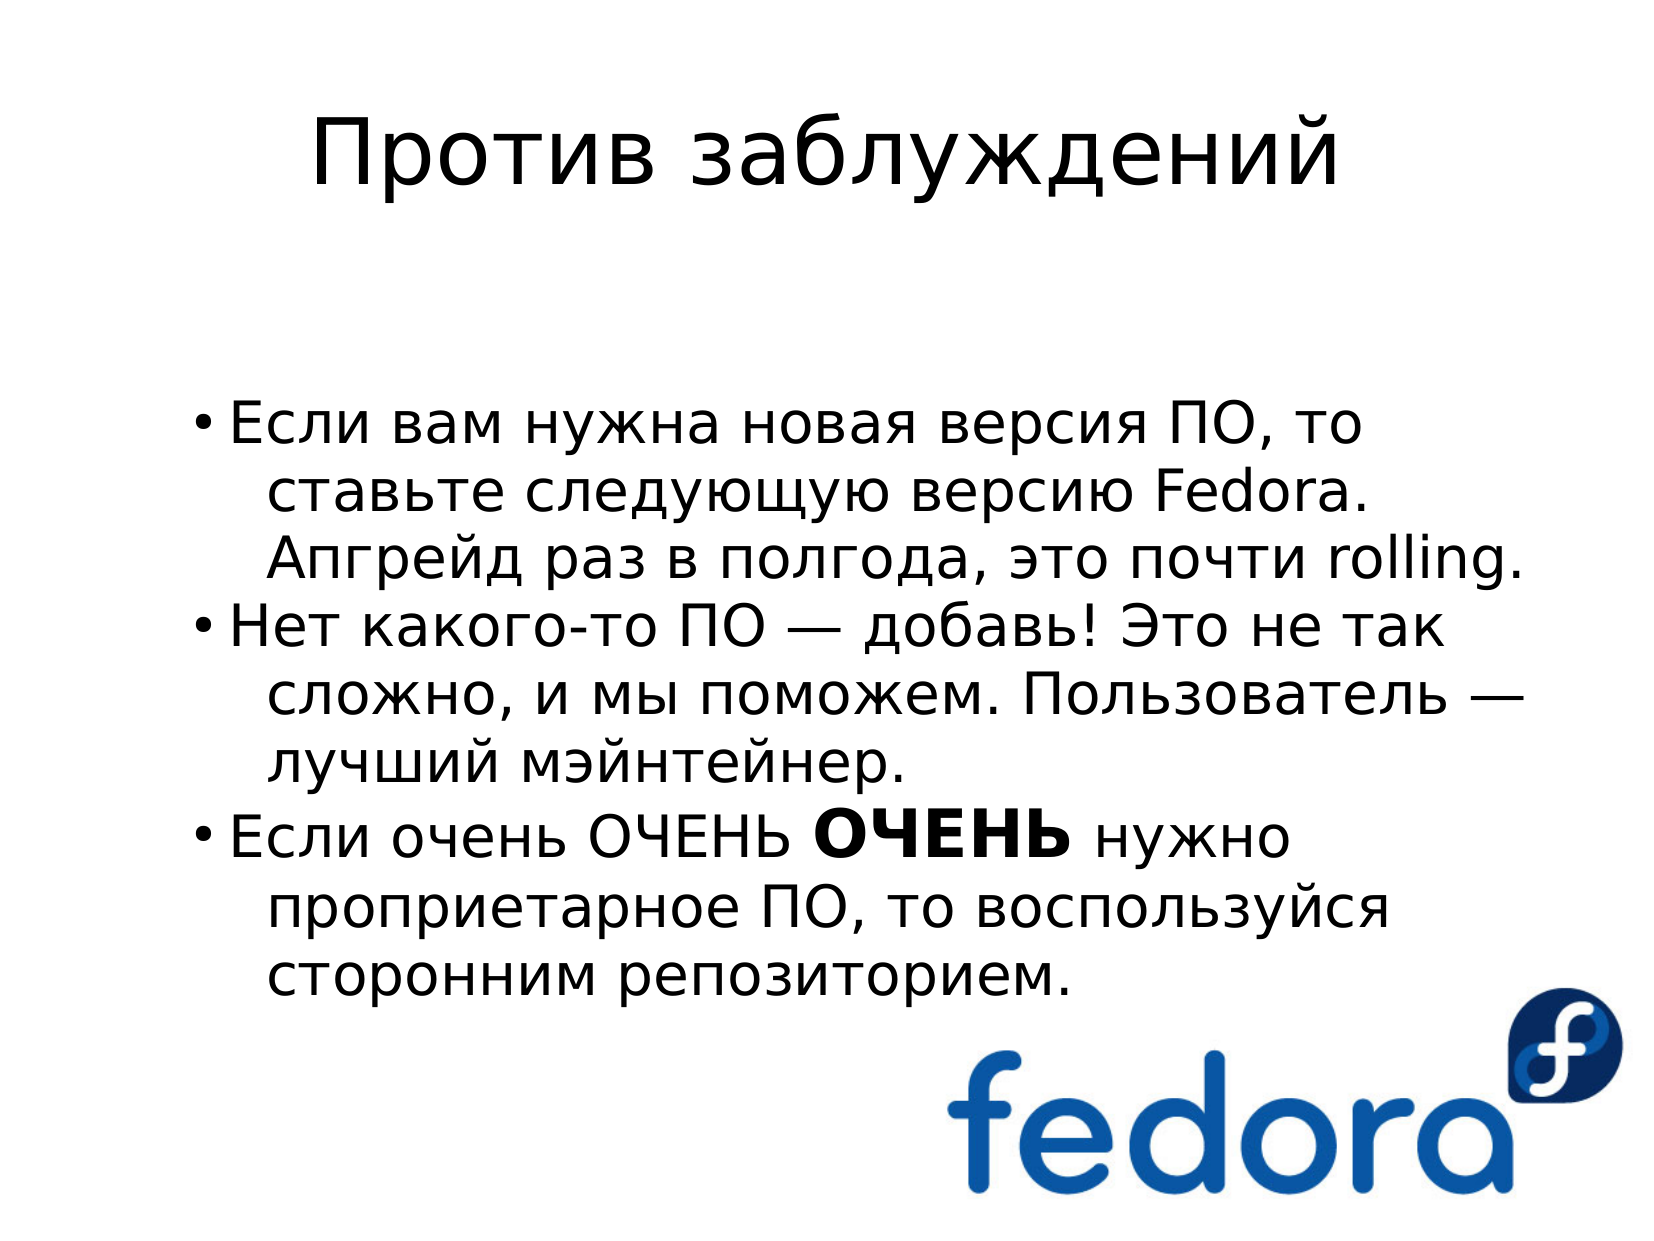

# Против заблуждений
Если вам нужна новая версия ПО, то ставьте следующую версию Fedora. Апгрейд раз в полгода, это почти rolling.
Нет какого-то ПО — добавь! Это не так сложно, и мы поможем. Пользователь — лучший мэйнтейнер.
Если очень ОЧЕНЬ ОЧЕНЬ нужно проприетарное ПО, то воспользуйся сторонним репозиторием.